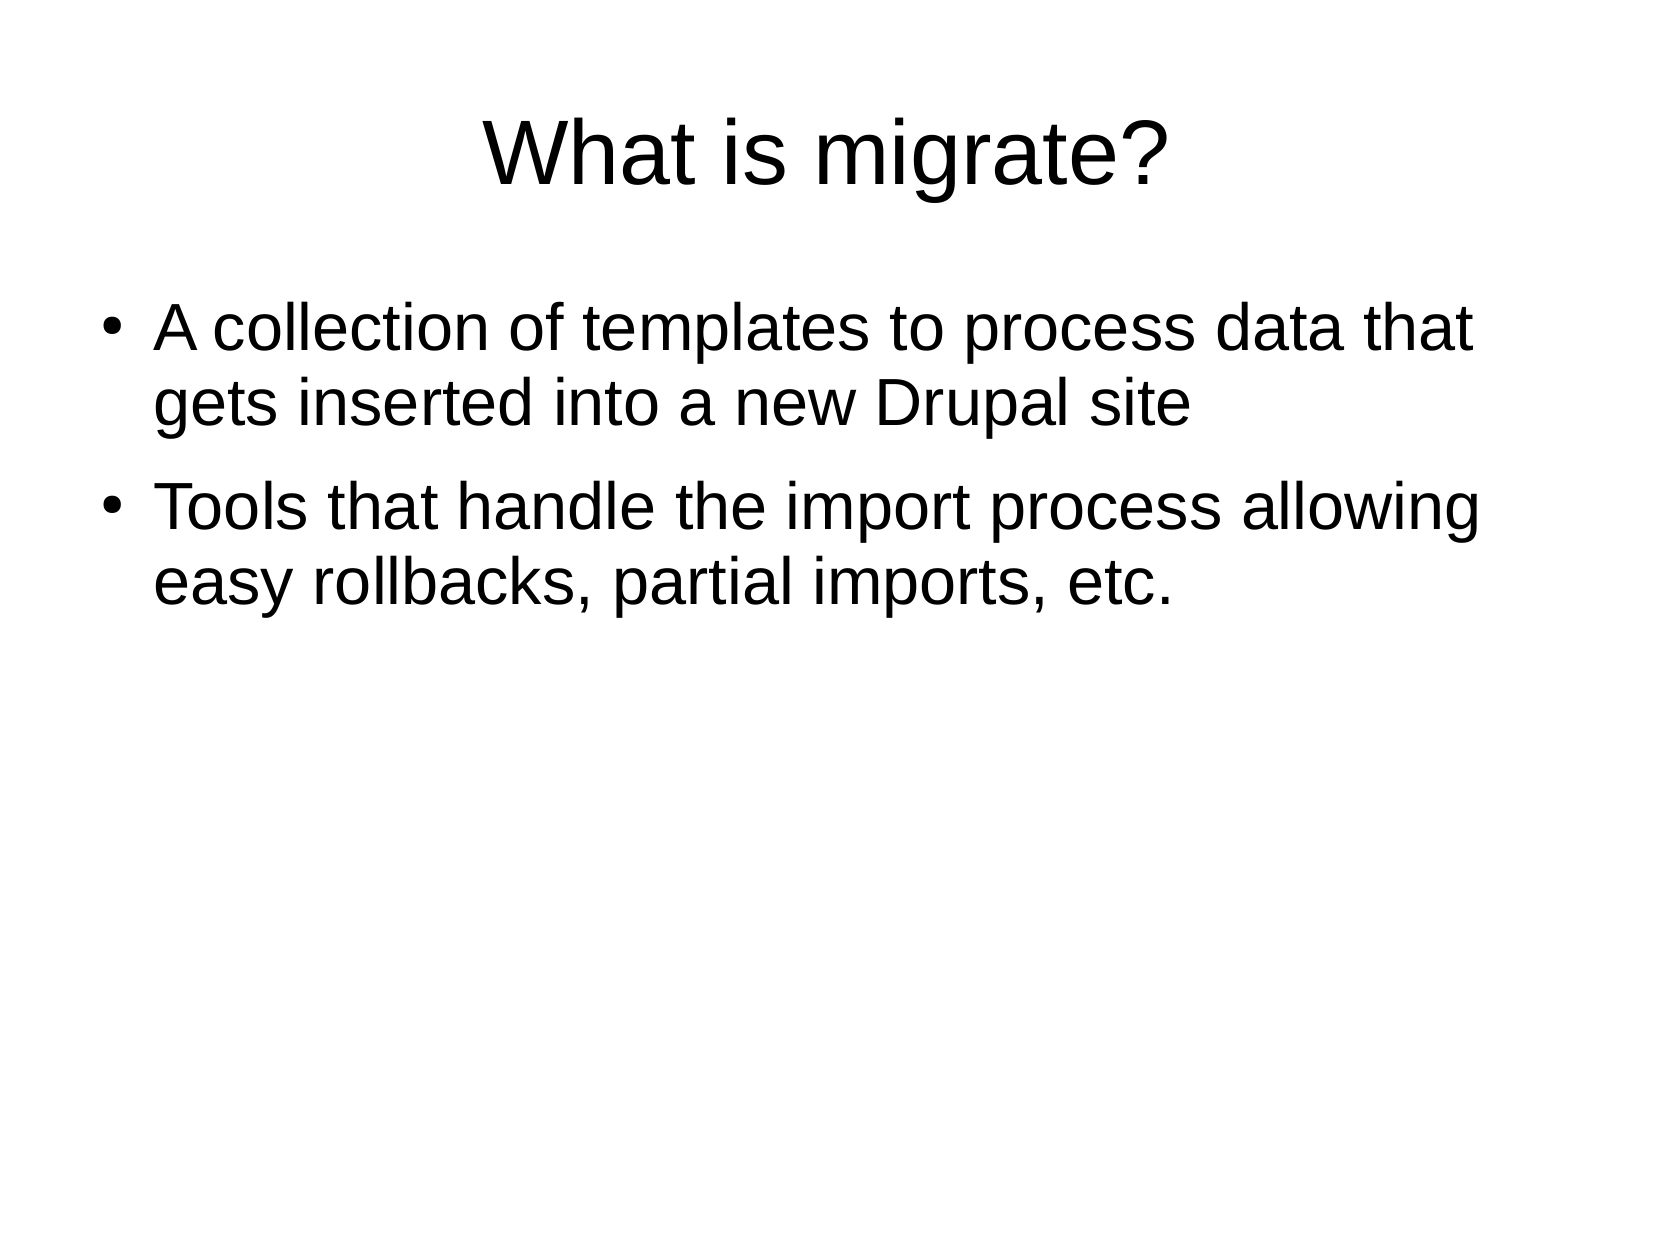

# What is migrate?
A collection of templates to process data that gets inserted into a new Drupal site
Tools that handle the import process allowing easy rollbacks, partial imports, etc.